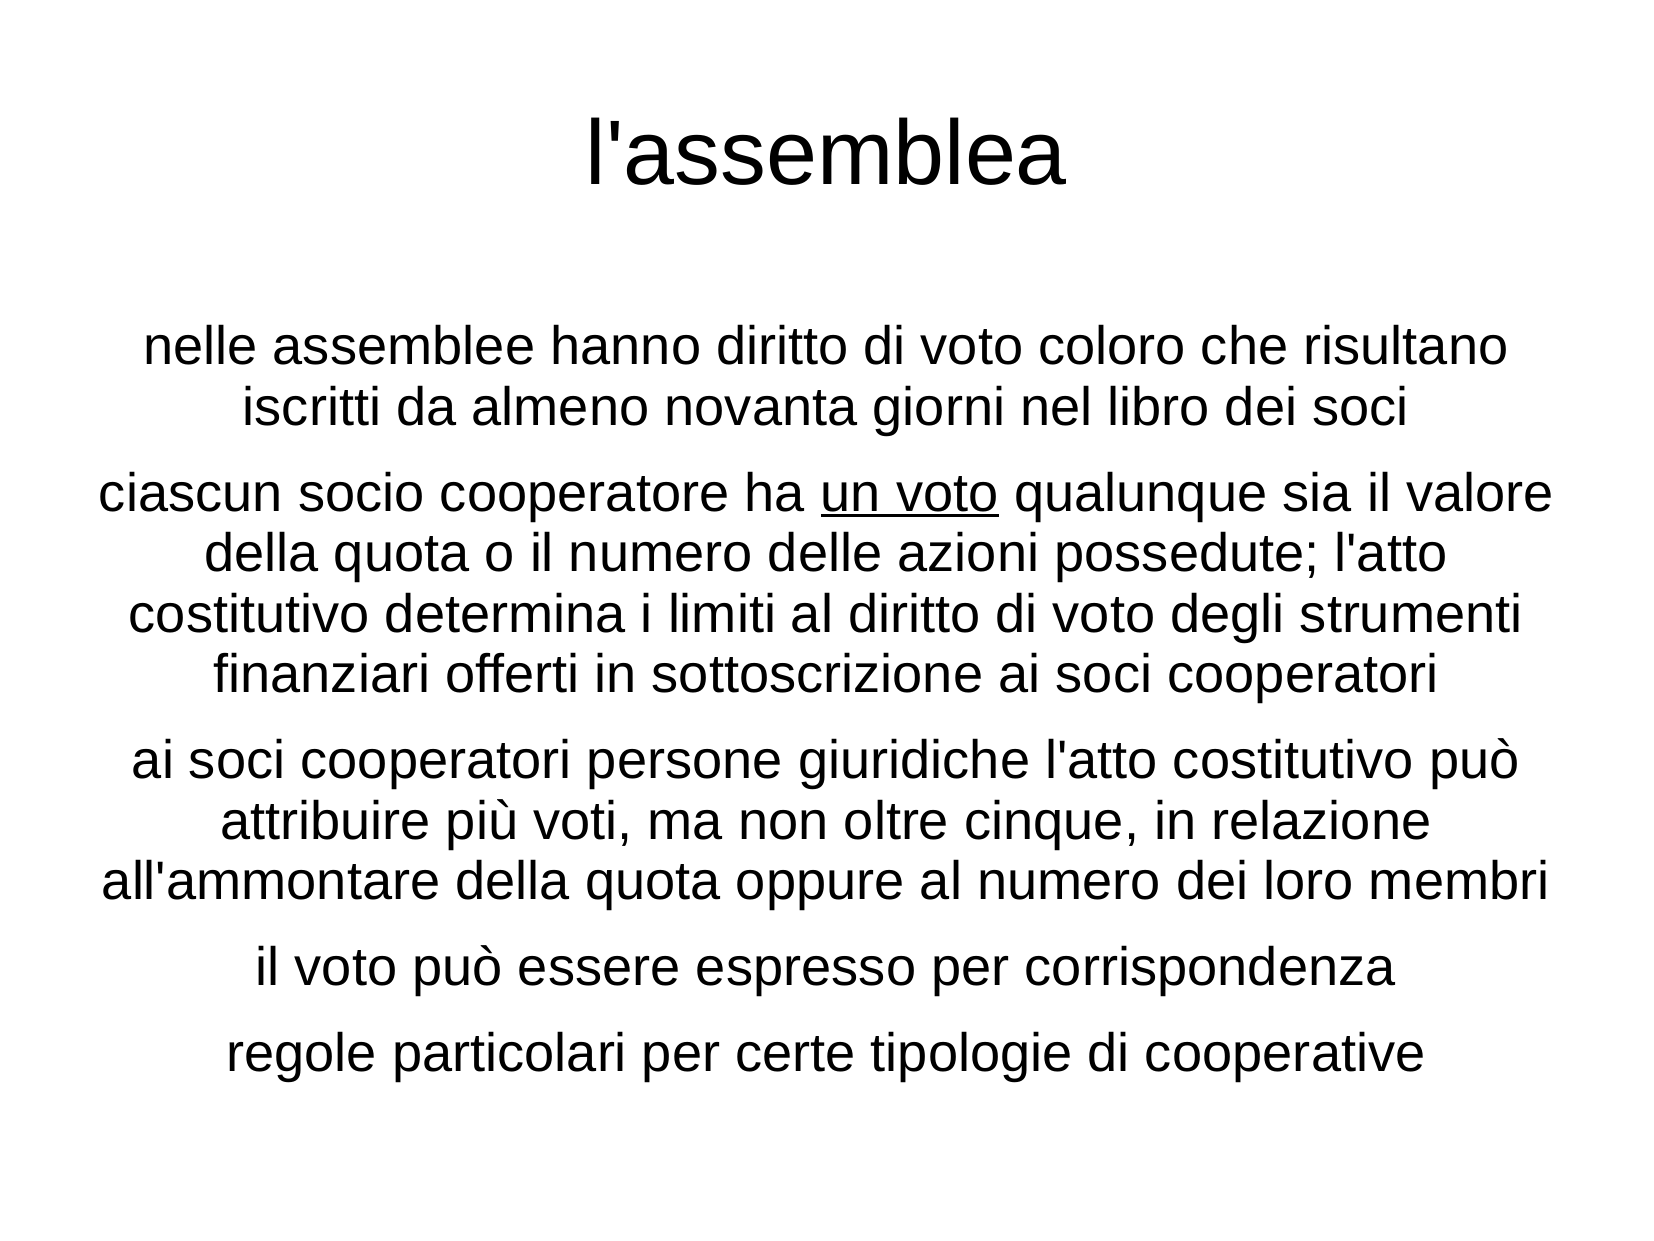

l'assemblea
# nelle assemblee hanno diritto di voto coloro che risultano iscritti da almeno novanta giorni nel libro dei soci
ciascun socio cooperatore ha un voto qualunque sia il valore della quota o il numero delle azioni possedute; l'atto costitutivo determina i limiti al diritto di voto degli strumenti finanziari offerti in sottoscrizione ai soci cooperatori
ai soci cooperatori persone giuridiche l'atto costitutivo può attribuire più voti, ma non oltre cinque, in relazione all'ammontare della quota oppure al numero dei loro membri
il voto può essere espresso per corrispondenza
regole particolari per certe tipologie di cooperative